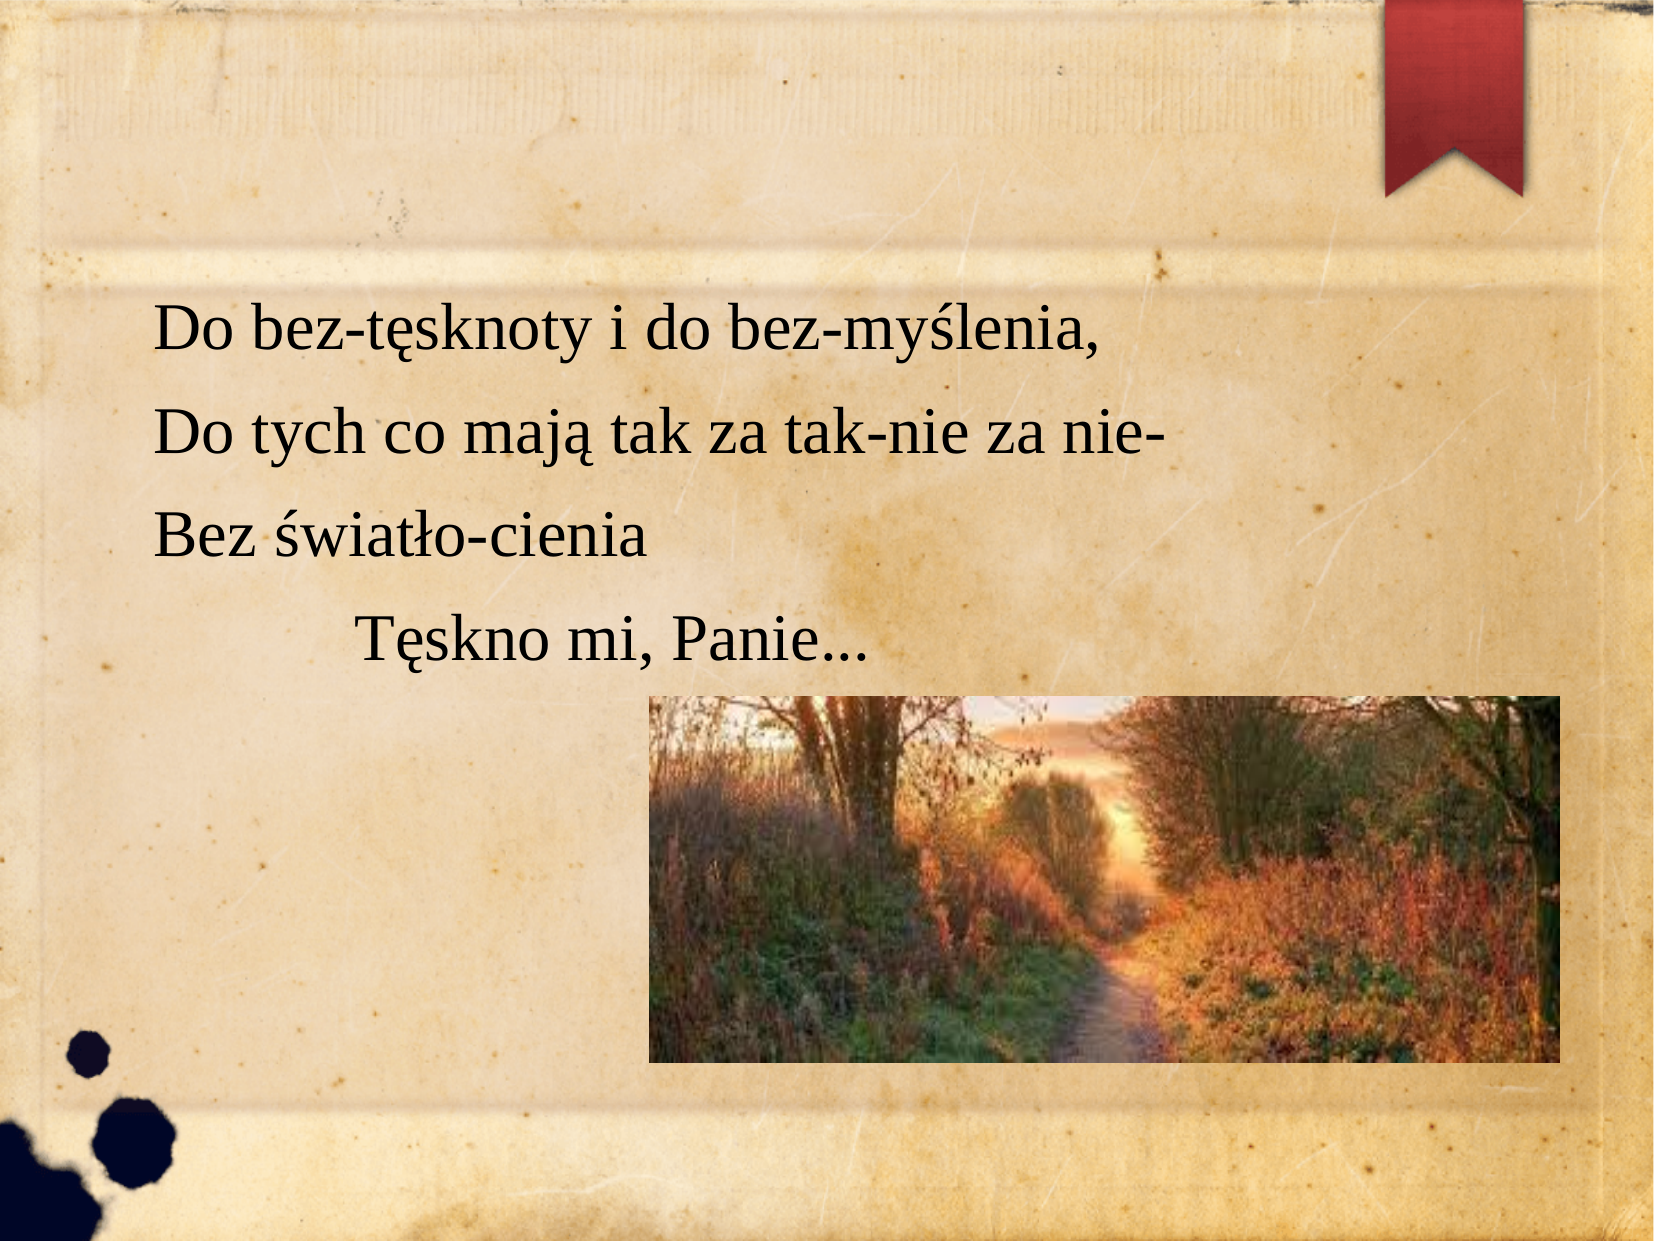

#
Do bez-tęsknoty i do bez-myślenia,
Do tych co mają tak za tak-nie za nie-
Bez światło-cienia
 Tęskno mi, Panie...